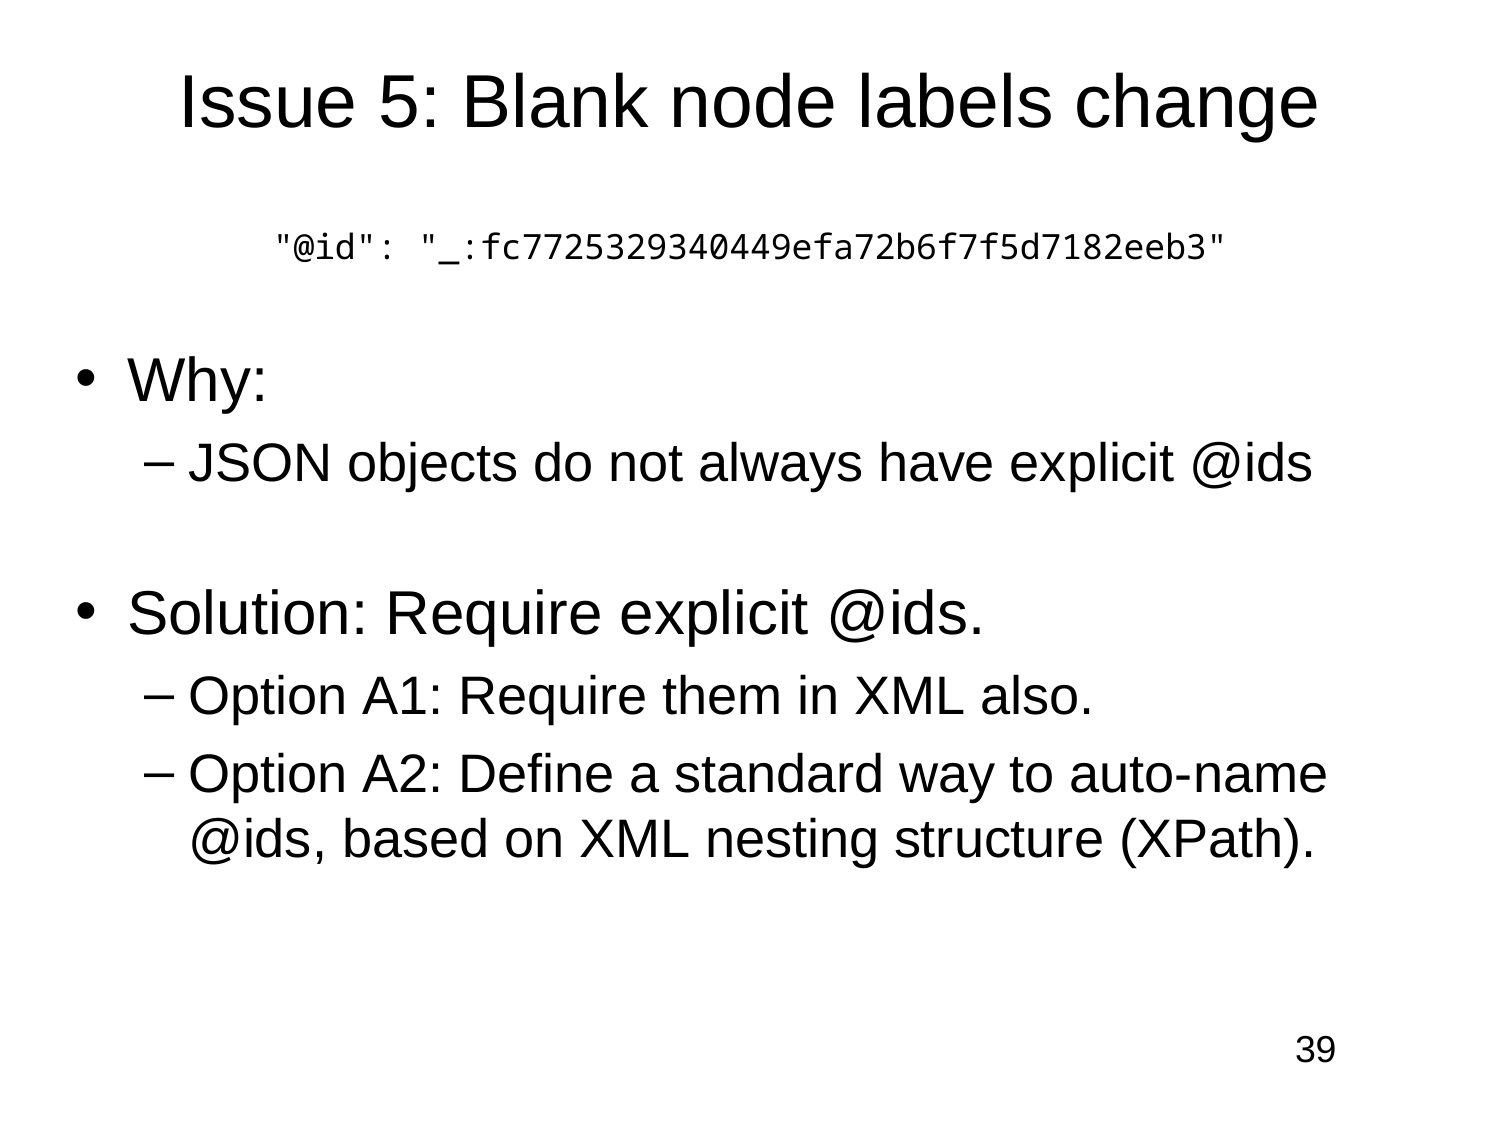

# Issue 5: Blank node labels change
"@id": "_:fc7725329340449efa72b6f7f5d7182eeb3"
Why:
JSON objects do not always have explicit @ids
Solution: Require explicit @ids.
Option A1: Require them in XML also.
Option A2: Define a standard way to auto-name @ids, based on XML nesting structure (XPath).
39